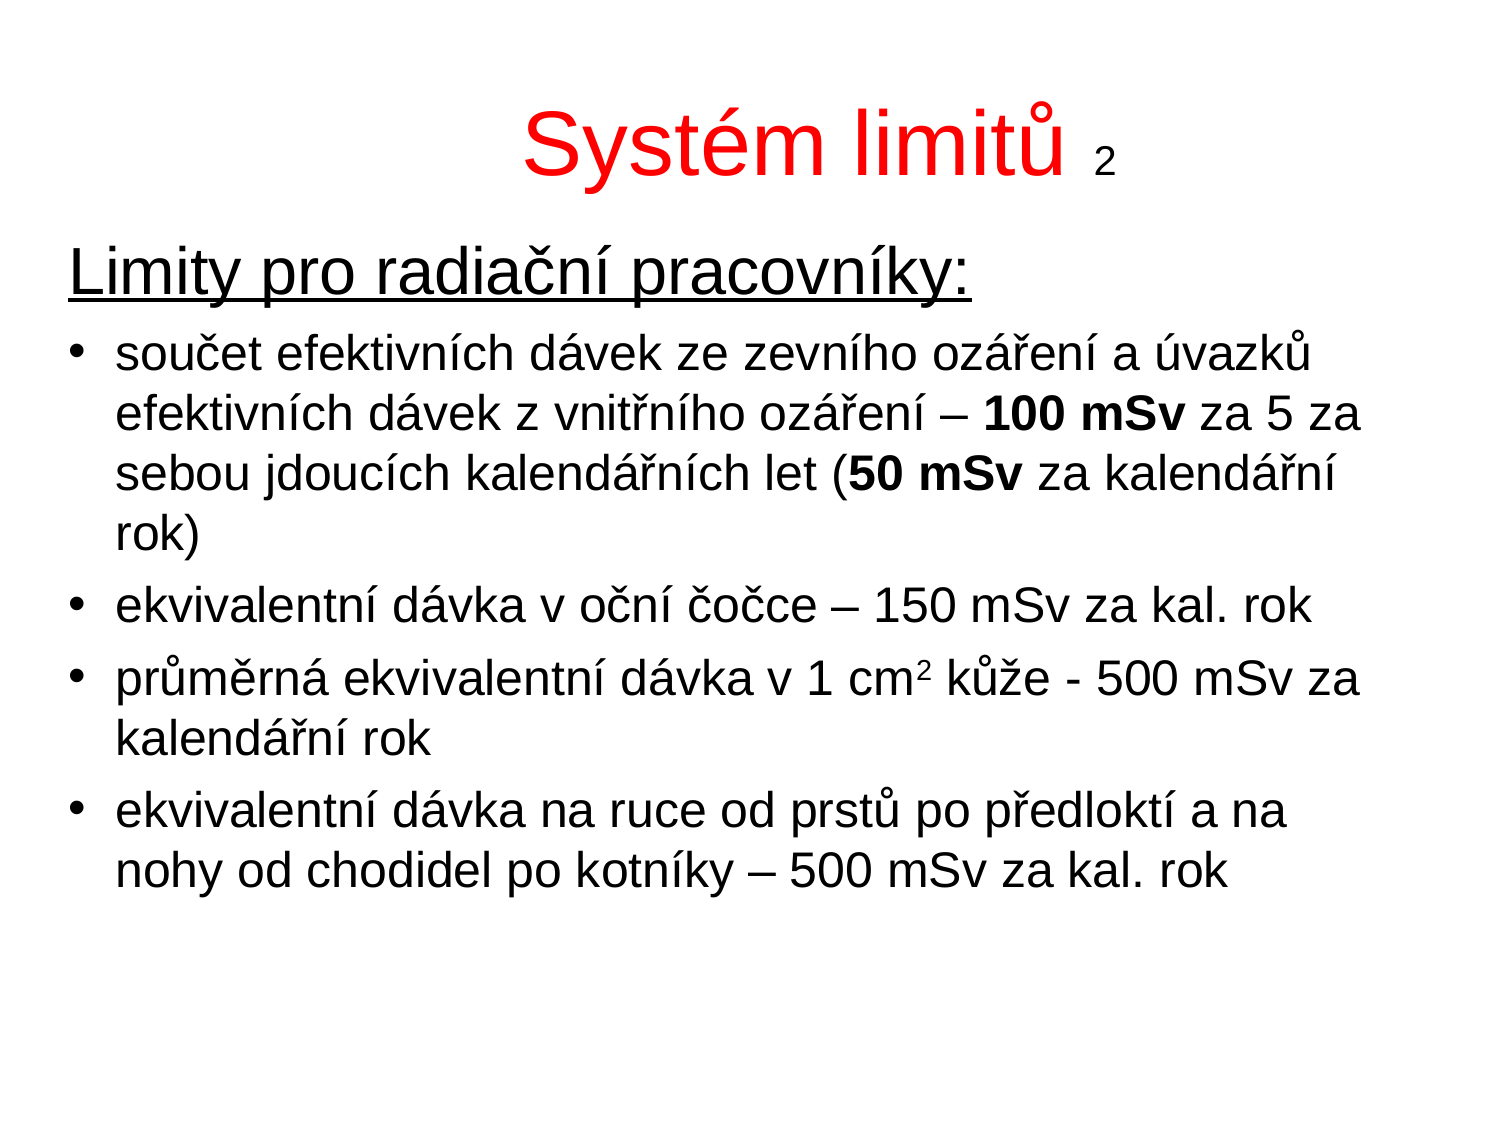

# Systém limitů 2
Limity pro radiační pracovníky:
součet efektivních dávek ze zevního ozáření a úvazků efektivních dávek z vnitřního ozáření – 100 mSv za 5 za sebou jdoucích kalendářních let (50 mSv za kalendářní rok)
ekvivalentní dávka v oční čočce – 150 mSv za kal. rok
průměrná ekvivalentní dávka v 1 cm2 kůže - 500 mSv za kalendářní rok
ekvivalentní dávka na ruce od prstů po předloktí a na nohy od chodidel po kotníky – 500 mSv za kal. rok